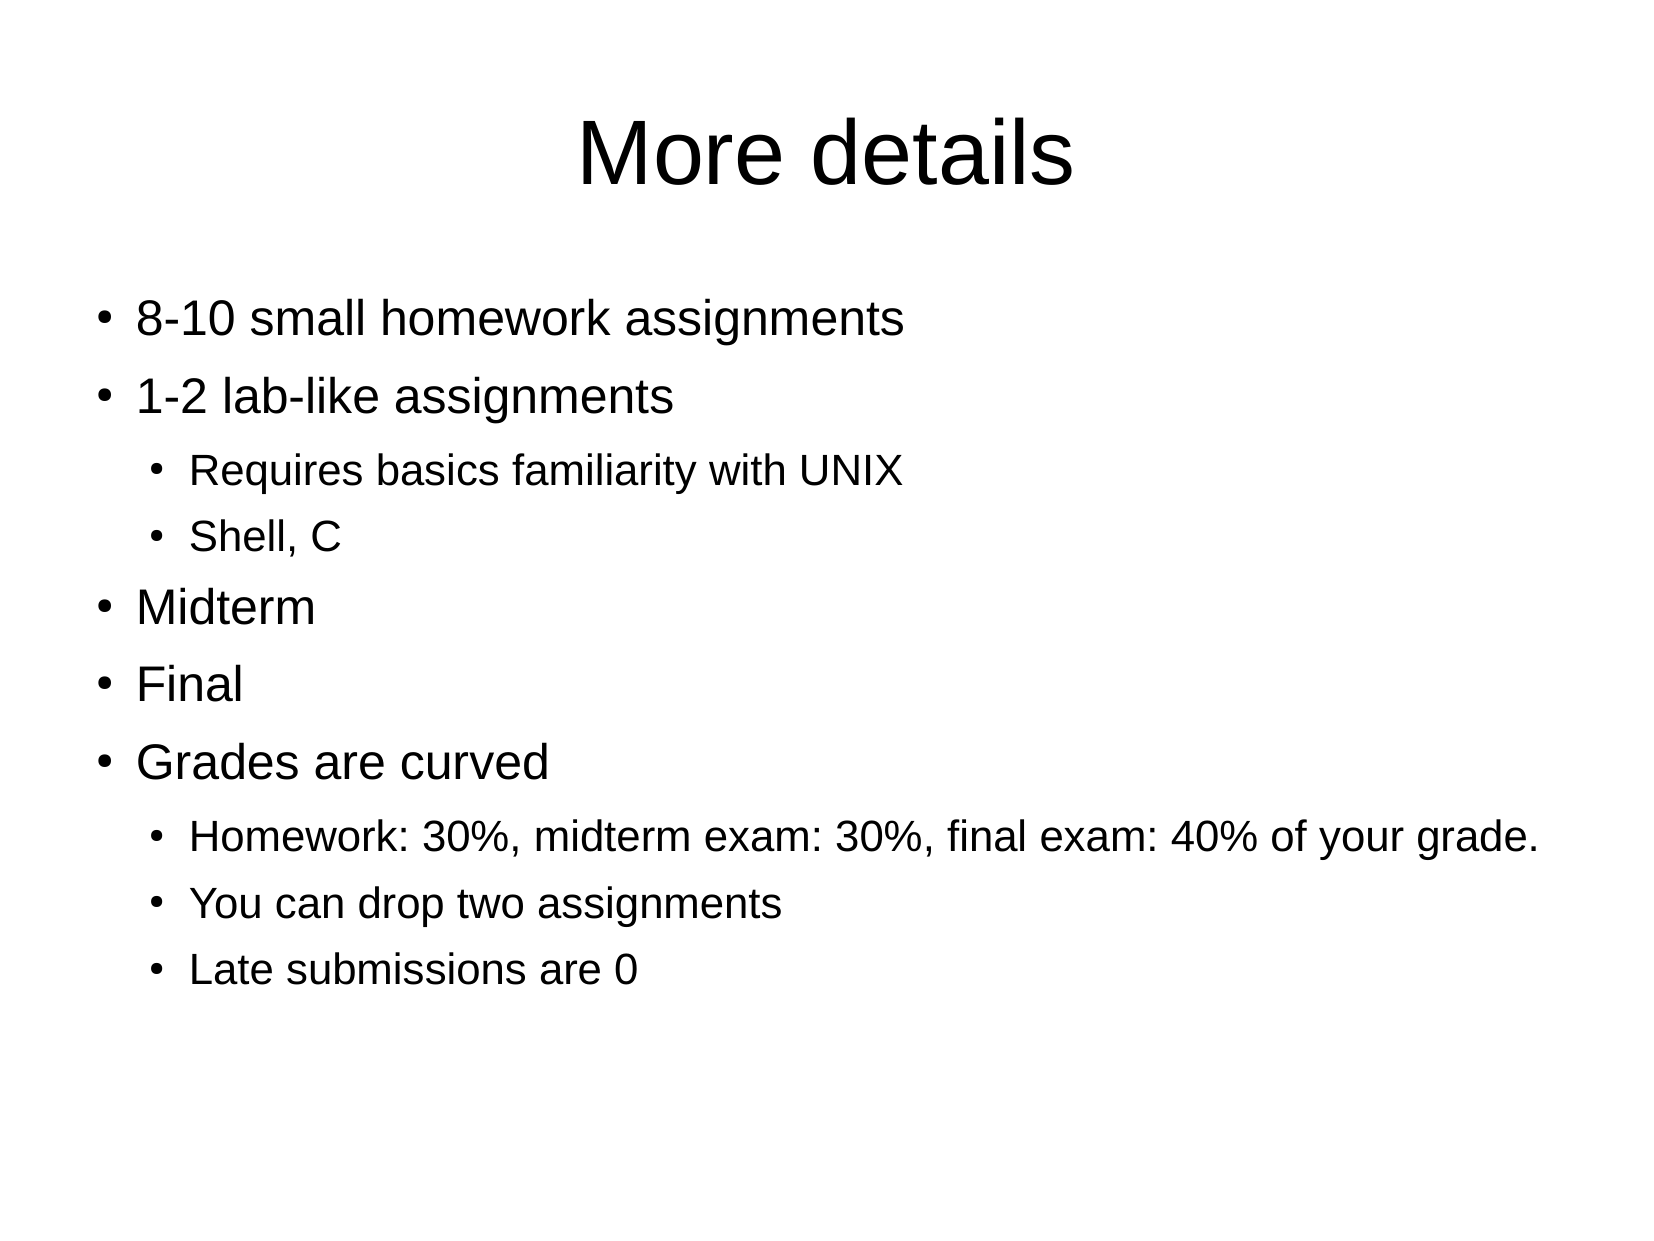

# More details
8-10 small homework assignments
1-2 lab-like assignments
Requires basics familiarity with UNIX
Shell, C
Midterm
Final
Grades are curved
Homework: 30%, midterm exam: 30%, final exam: 40% of your grade.
You can drop two assignments
Late submissions are 0